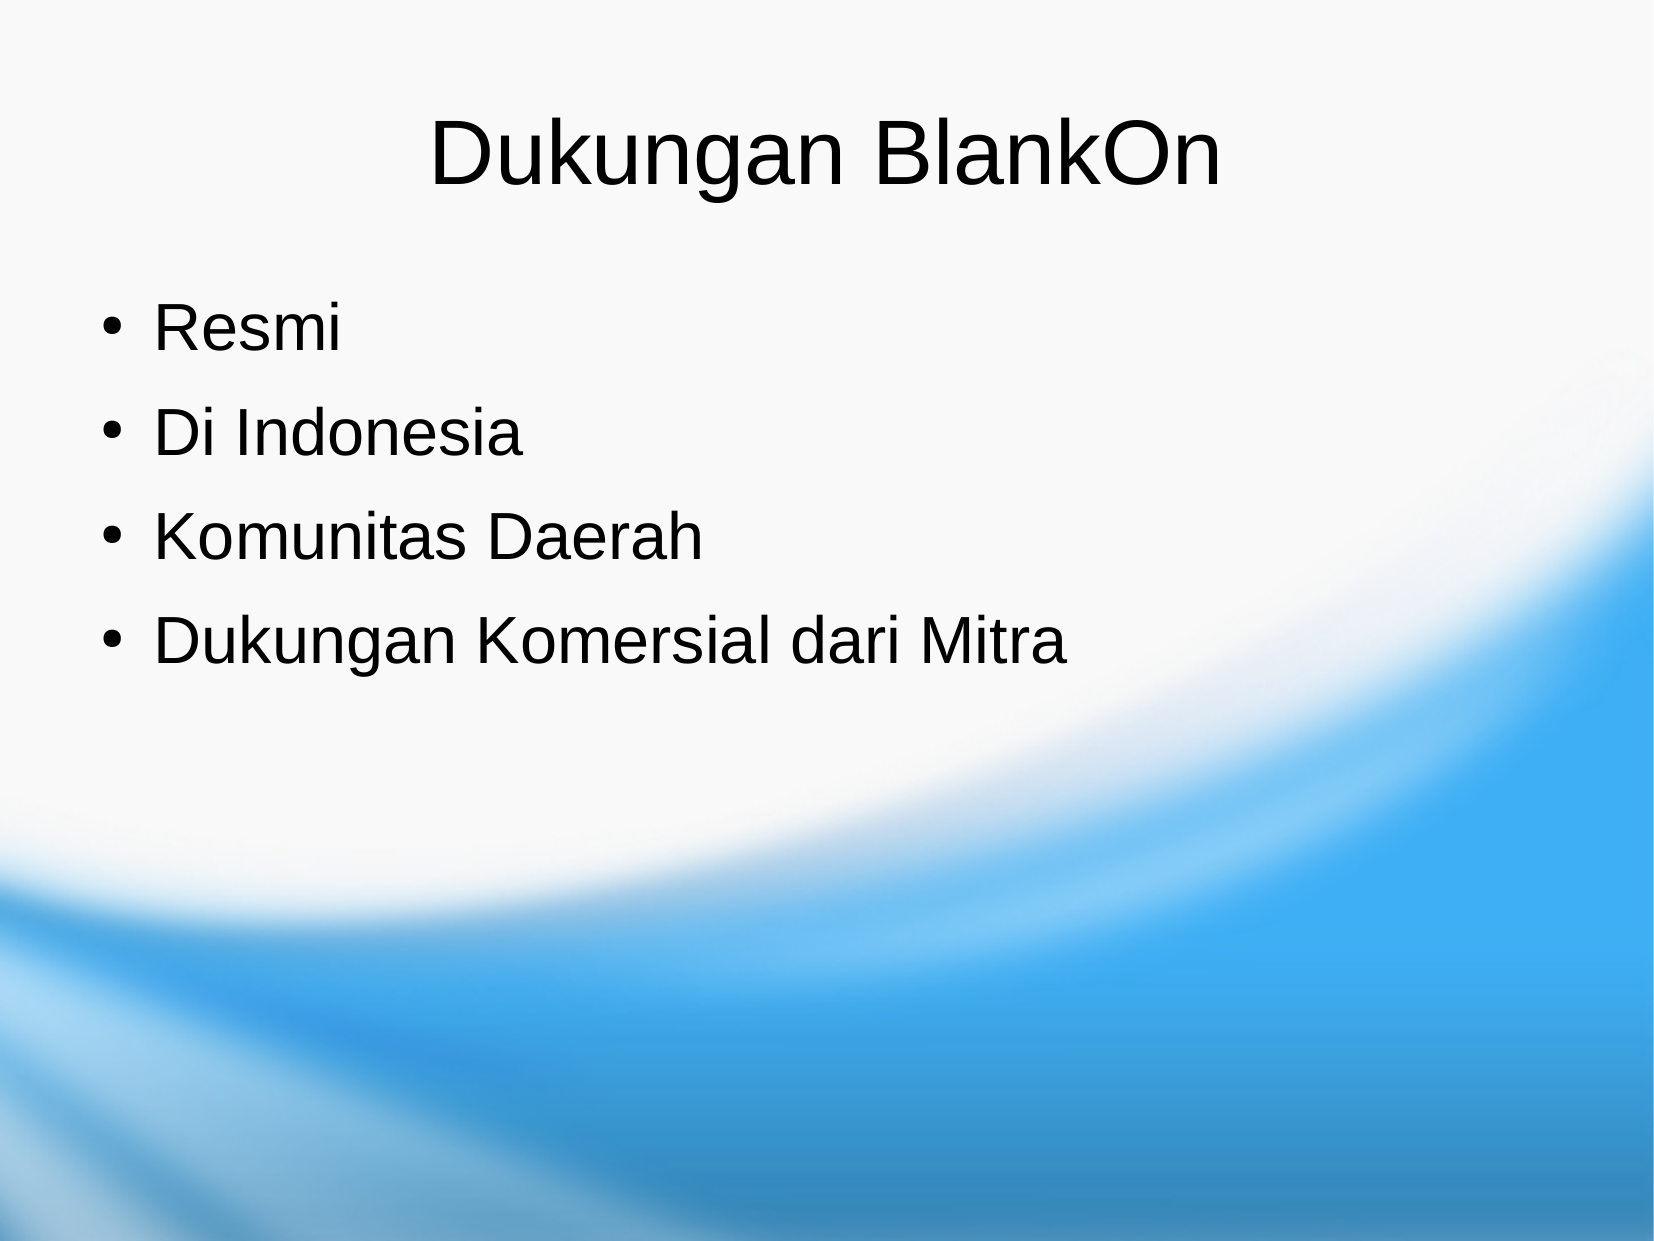

# Dukungan BlankOn
Resmi
Di Indonesia
Komunitas Daerah
Dukungan Komersial dari Mitra